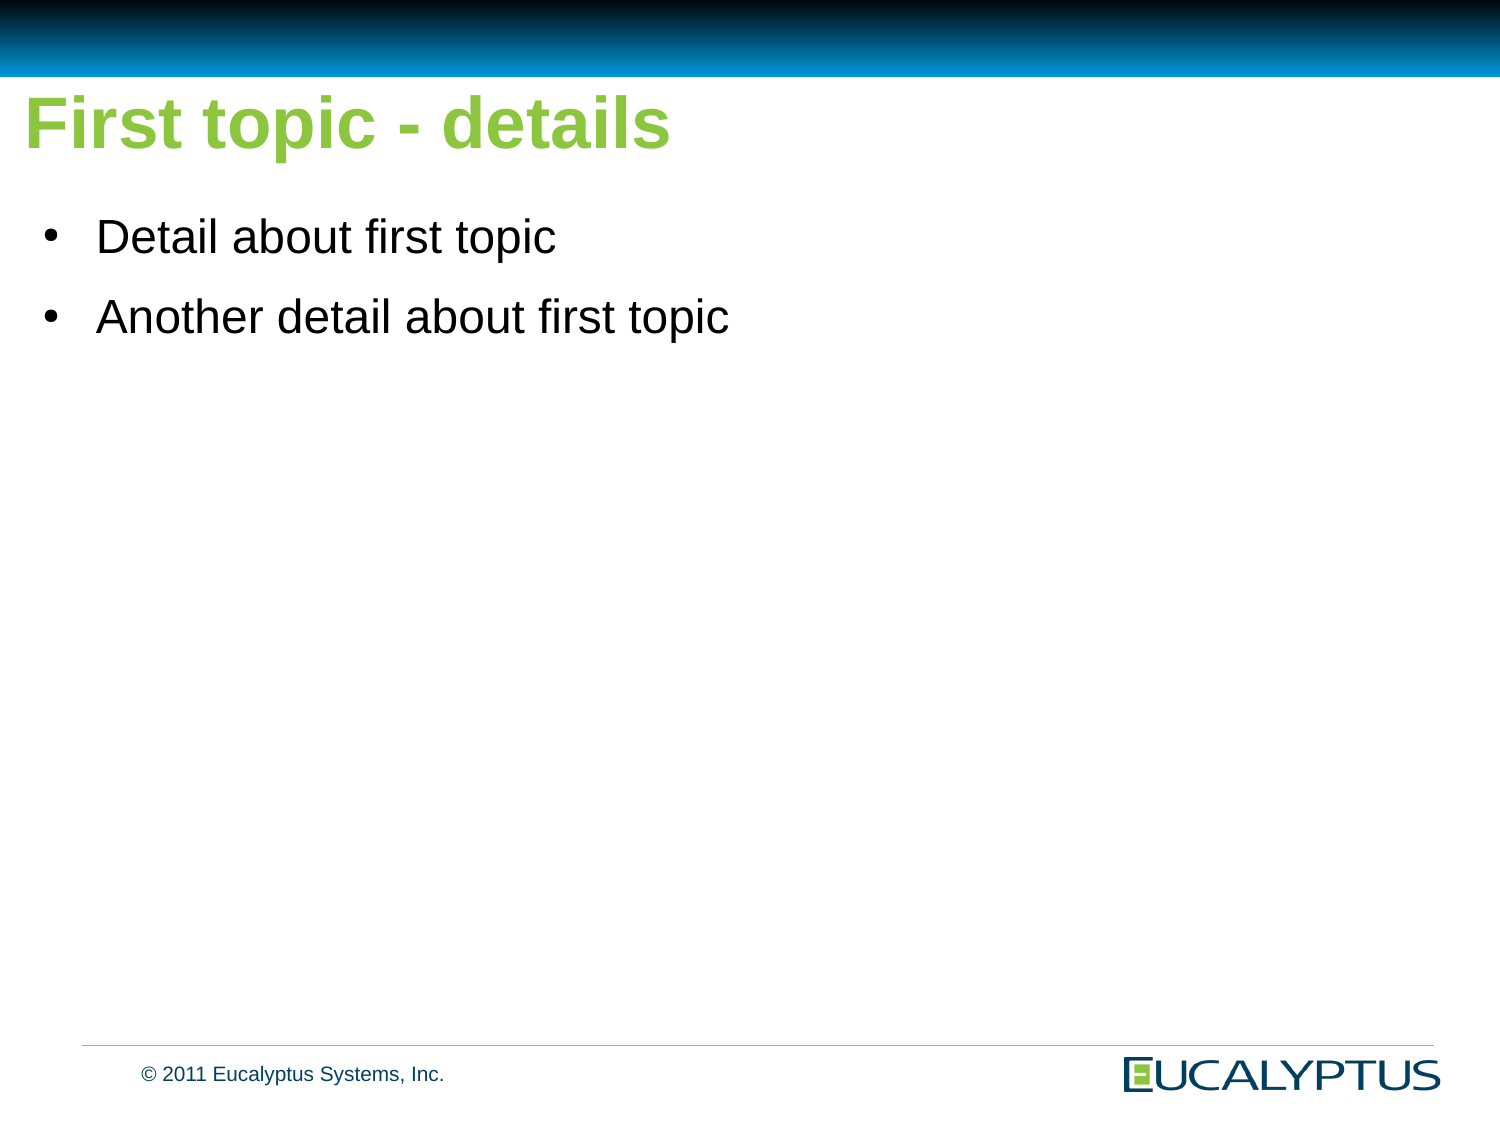

# First topic - details
Detail about first topic
Another detail about first topic